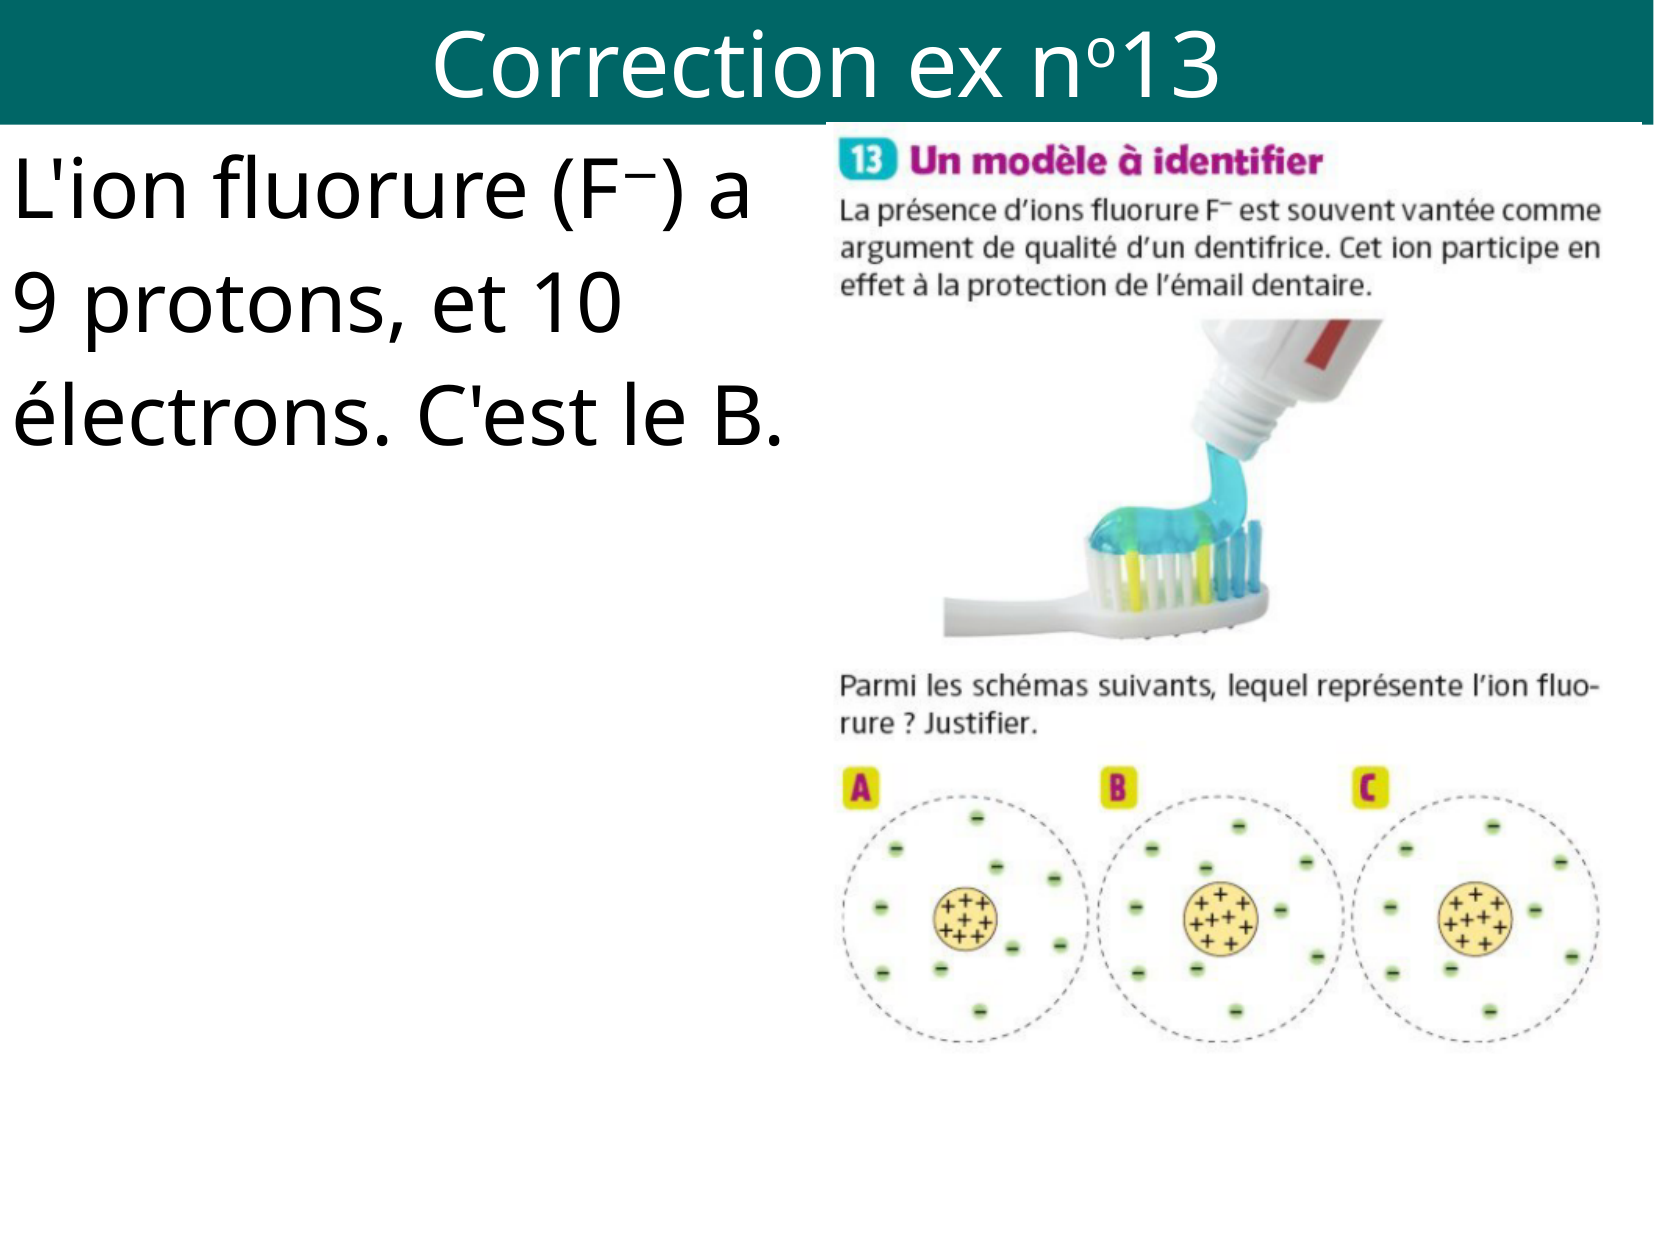

# Correction ex no13
L'ion fluorure (F−) a
9 protons, et 10
électrons. C'est le B.